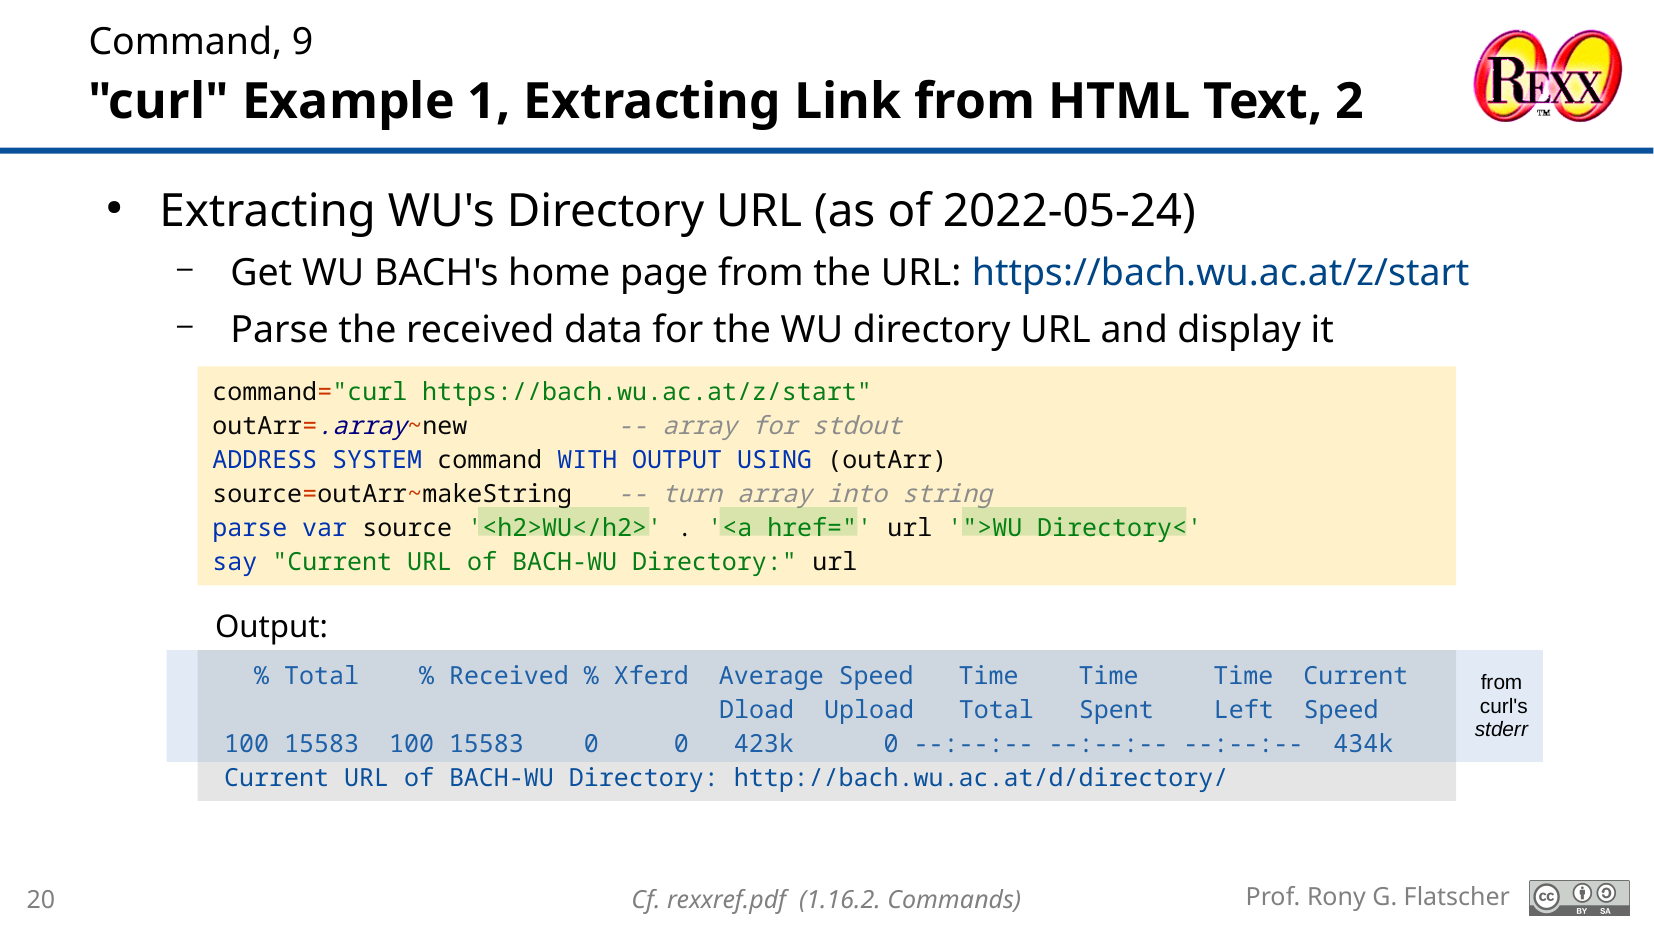

Command, 9
"curl" Example 1, Extracting Link from HTML Text, 2
# Extracting WU's Directory URL (as of 2022-05-24)
Get WU BACH's home page from the URL: https://bach.wu.ac.at/z/start
Parse the received data for the WU directory URL and display it
command="curl https://bach.wu.ac.at/z/start"
outArr=.array~new -- array for stdout
ADDRESS SYSTEM command WITH OUTPUT USING (outArr)
source=outArr~makeString -- turn array into string
parse var source '<h2>WU</h2>' . '<a href="' url '">WU Directory<'
say "Current URL of BACH-WU Directory:" url
Output:
from
curl's
 stderr
 % Total % Received % Xferd Average Speed Time Time Time Current
 Dload Upload Total Spent Left Speed
100 15583 100 15583 0 0 423k 0 --:--:-- --:--:-- --:--:-- 434k
Current URL of BACH-WU Directory: http://bach.wu.ac.at/d/directory/
Cf. rexxref.pdf (1.16.2. Commands)